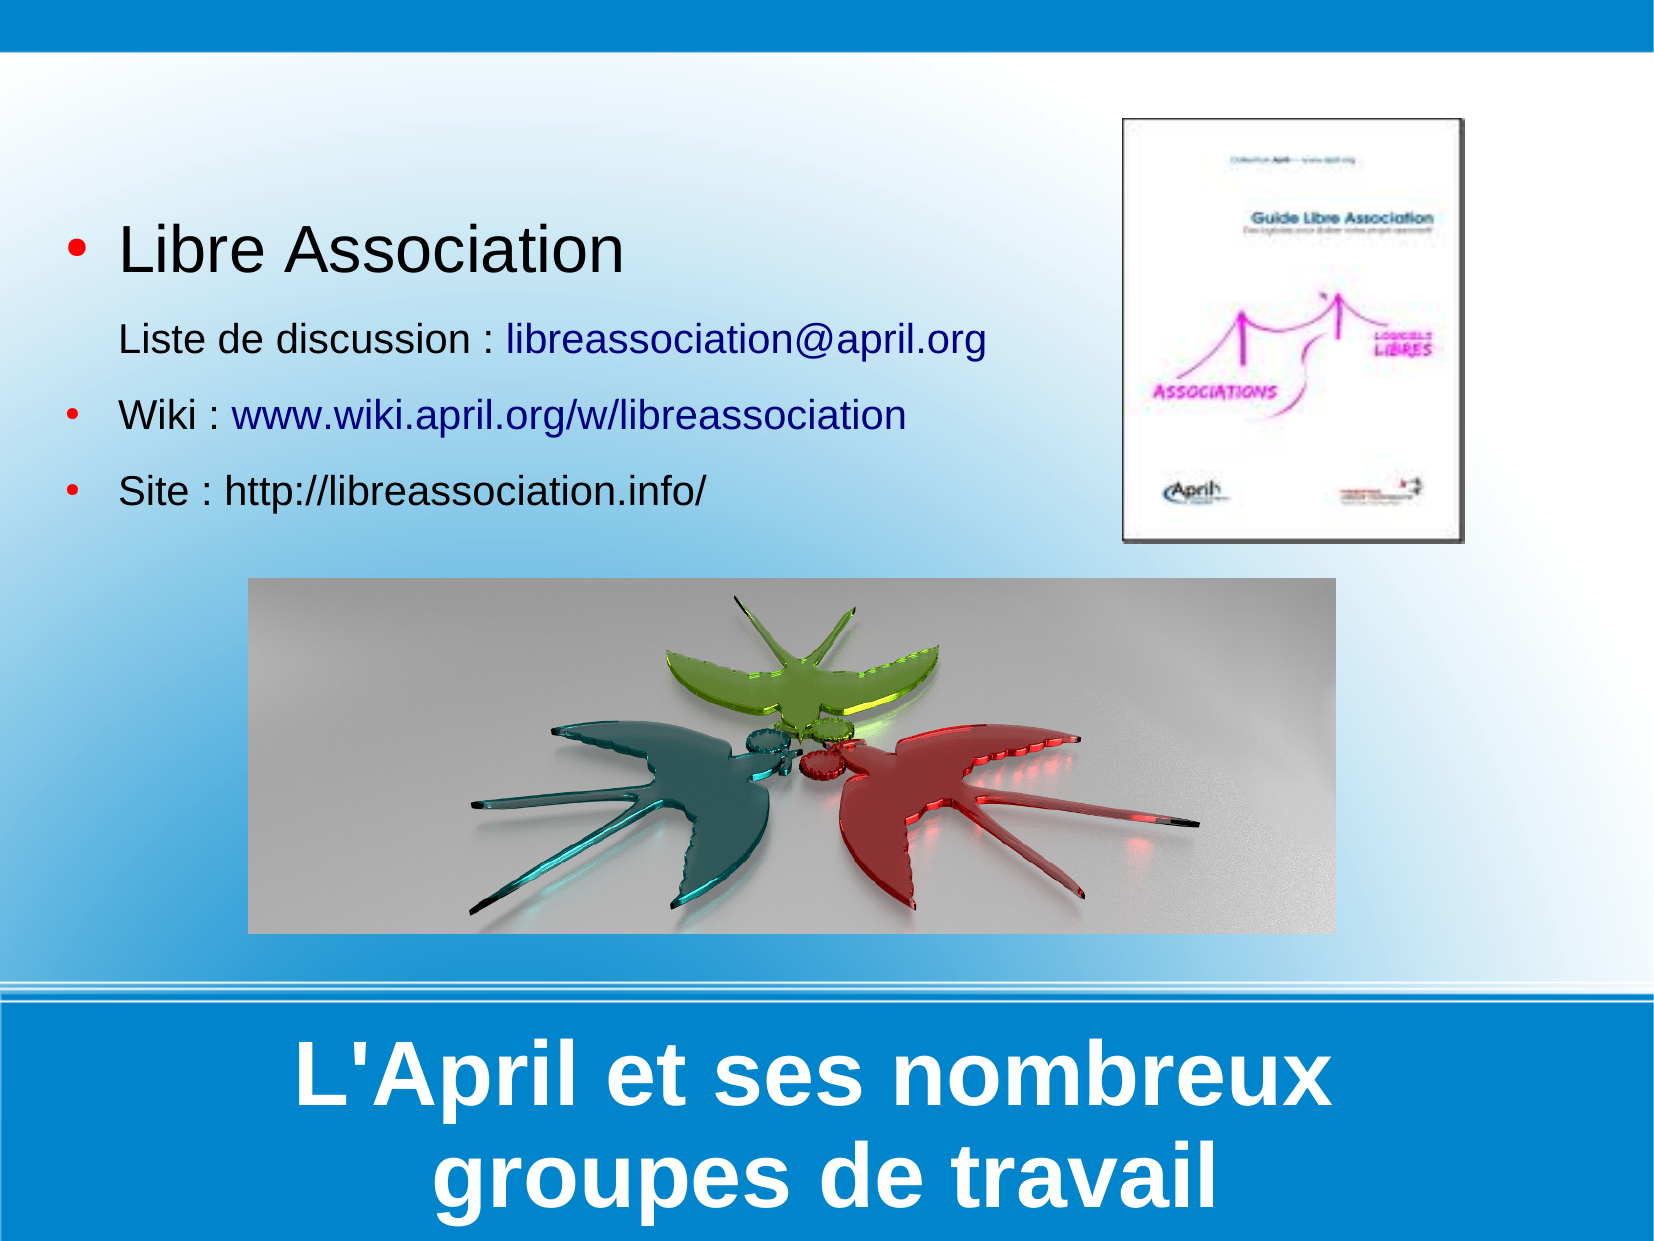

Libre Association
Liste de discussion : libreassociation@april.org
Wiki : www.wiki.april.org/w/libreassociation
Site : http://libreassociation.info/
# L'April et ses nombreux groupes de travail